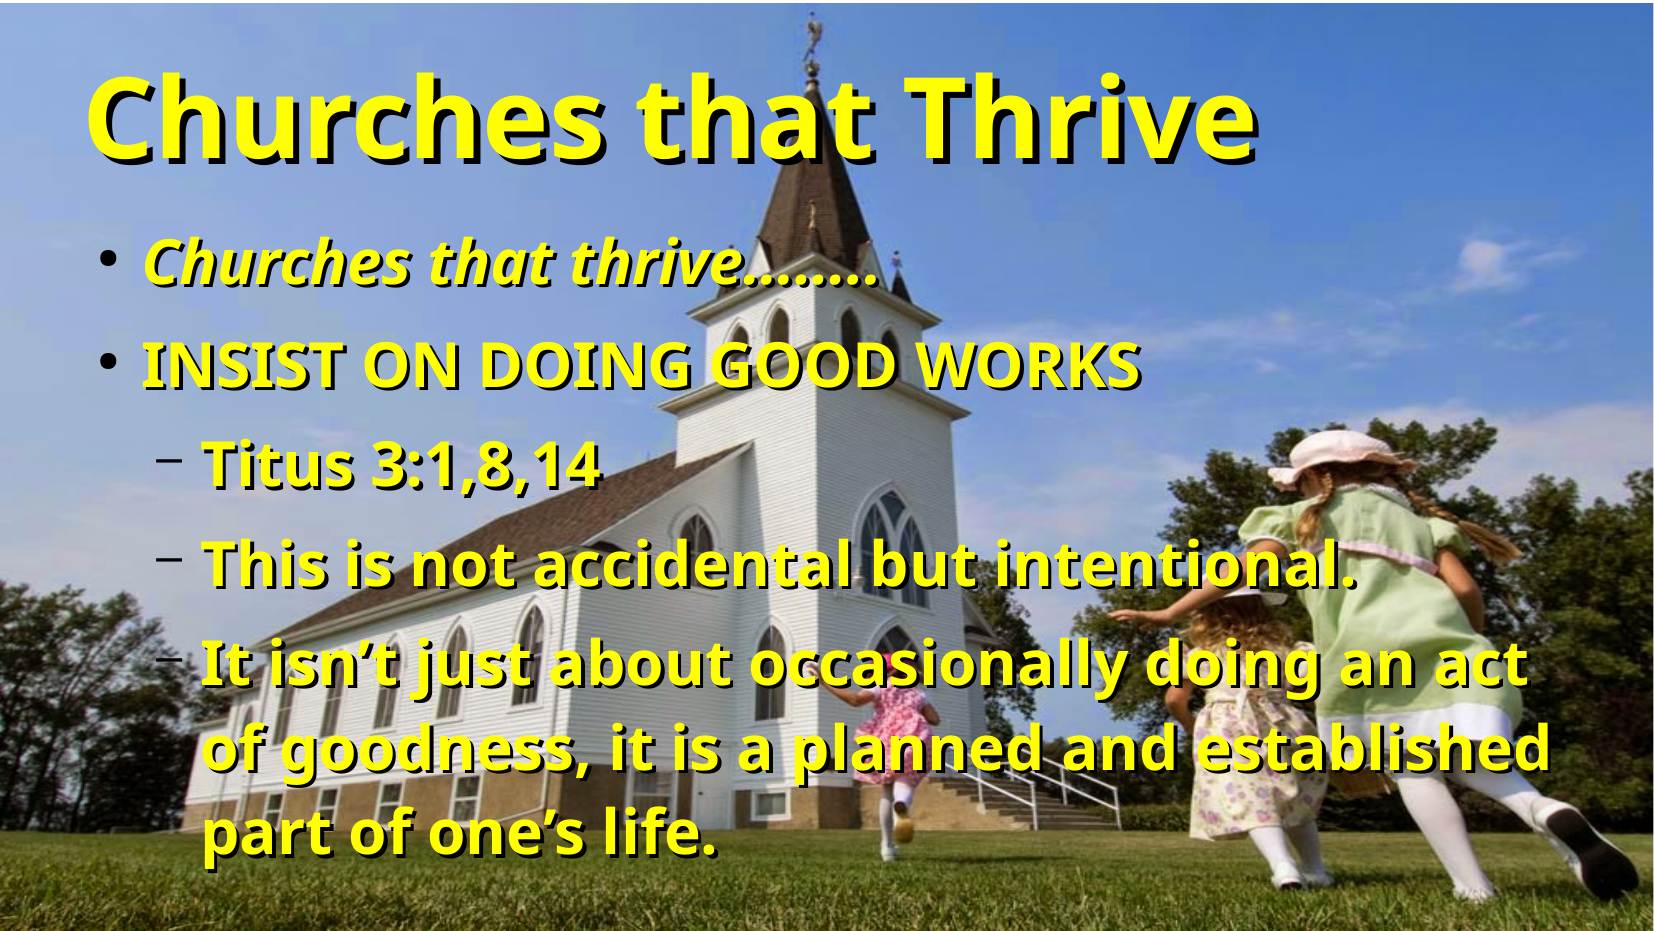

# Churches that Thrive
Churches that thrive……..
INSIST ON DOING GOOD WORKS
Titus 3:1,8,14
This is not accidental but intentional.
It isn’t just about occasionally doing an act of goodness, it is a planned and established part of one’s life.